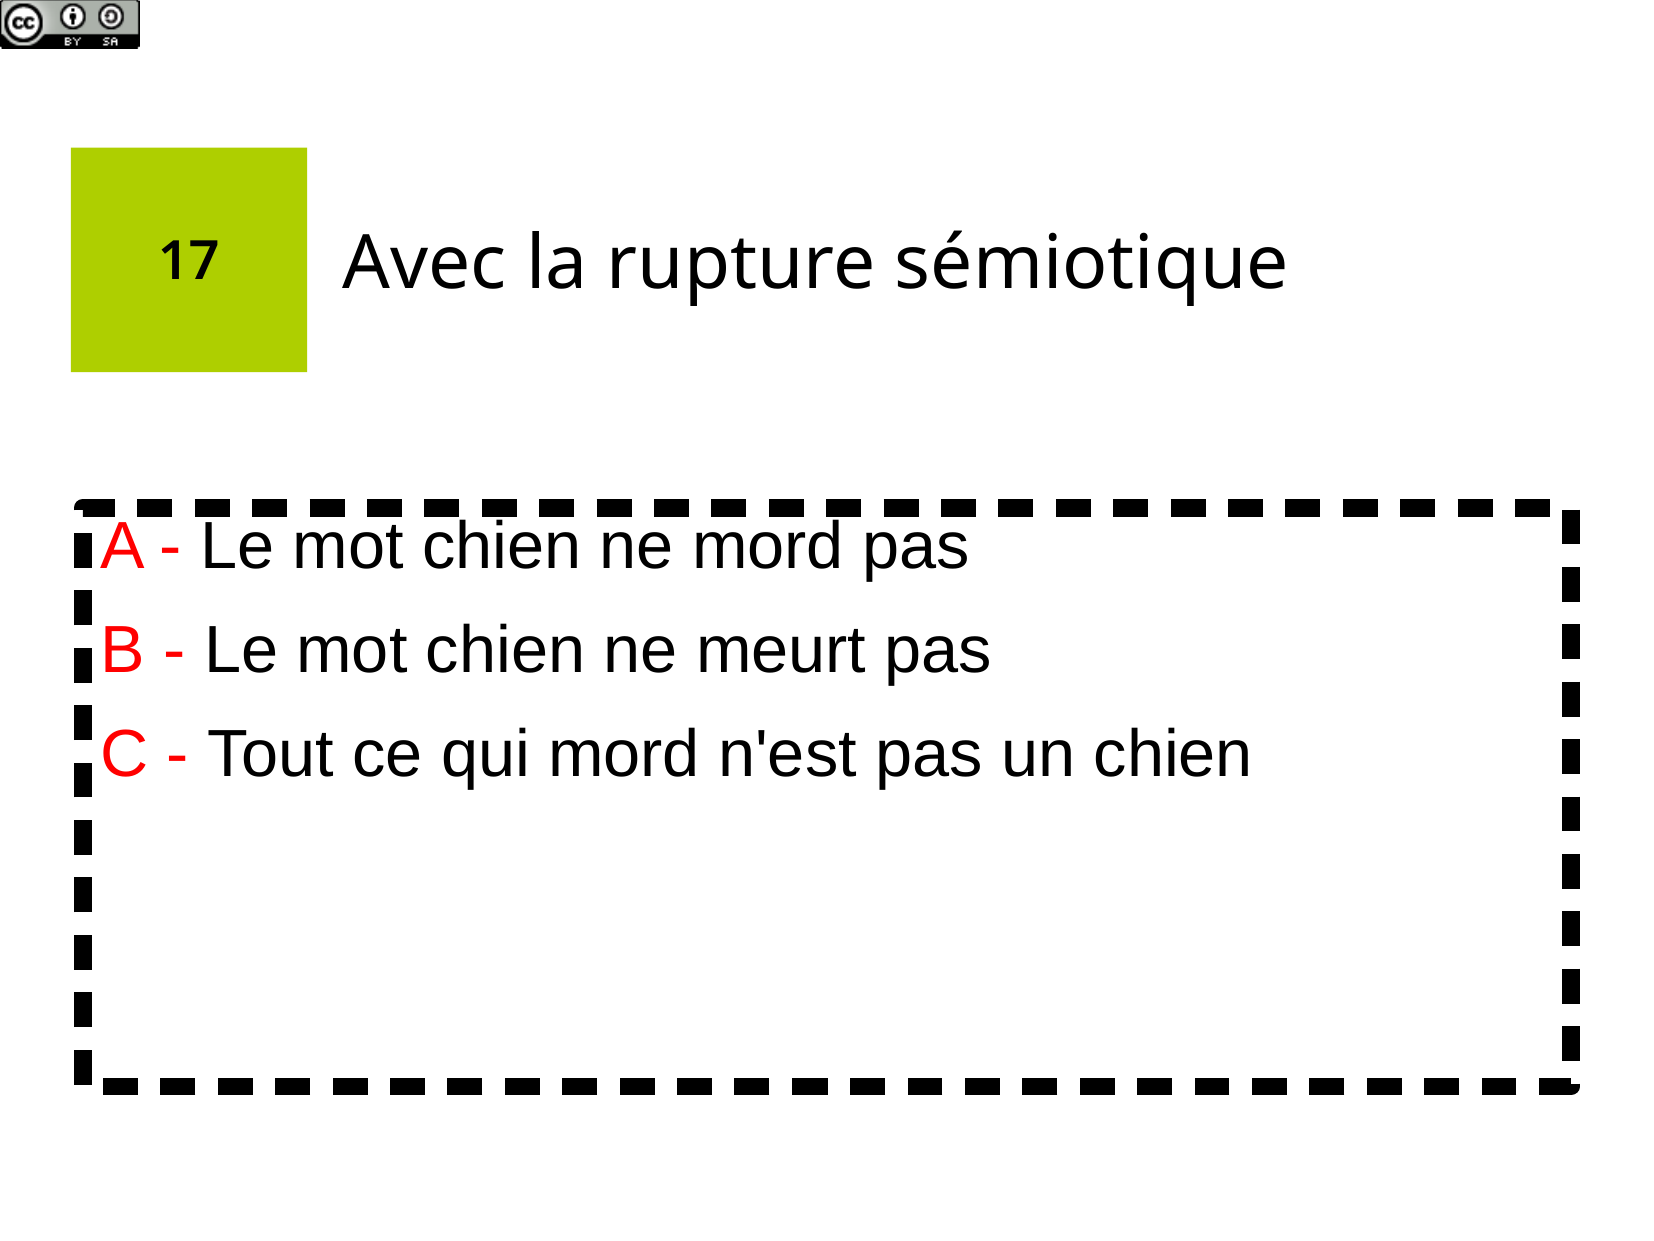

# Avec la rupture sémiotique
17
Le mot chien ne mord pas
Le mot chien ne meurt pas
Tout ce qui mord n'est pas un chien